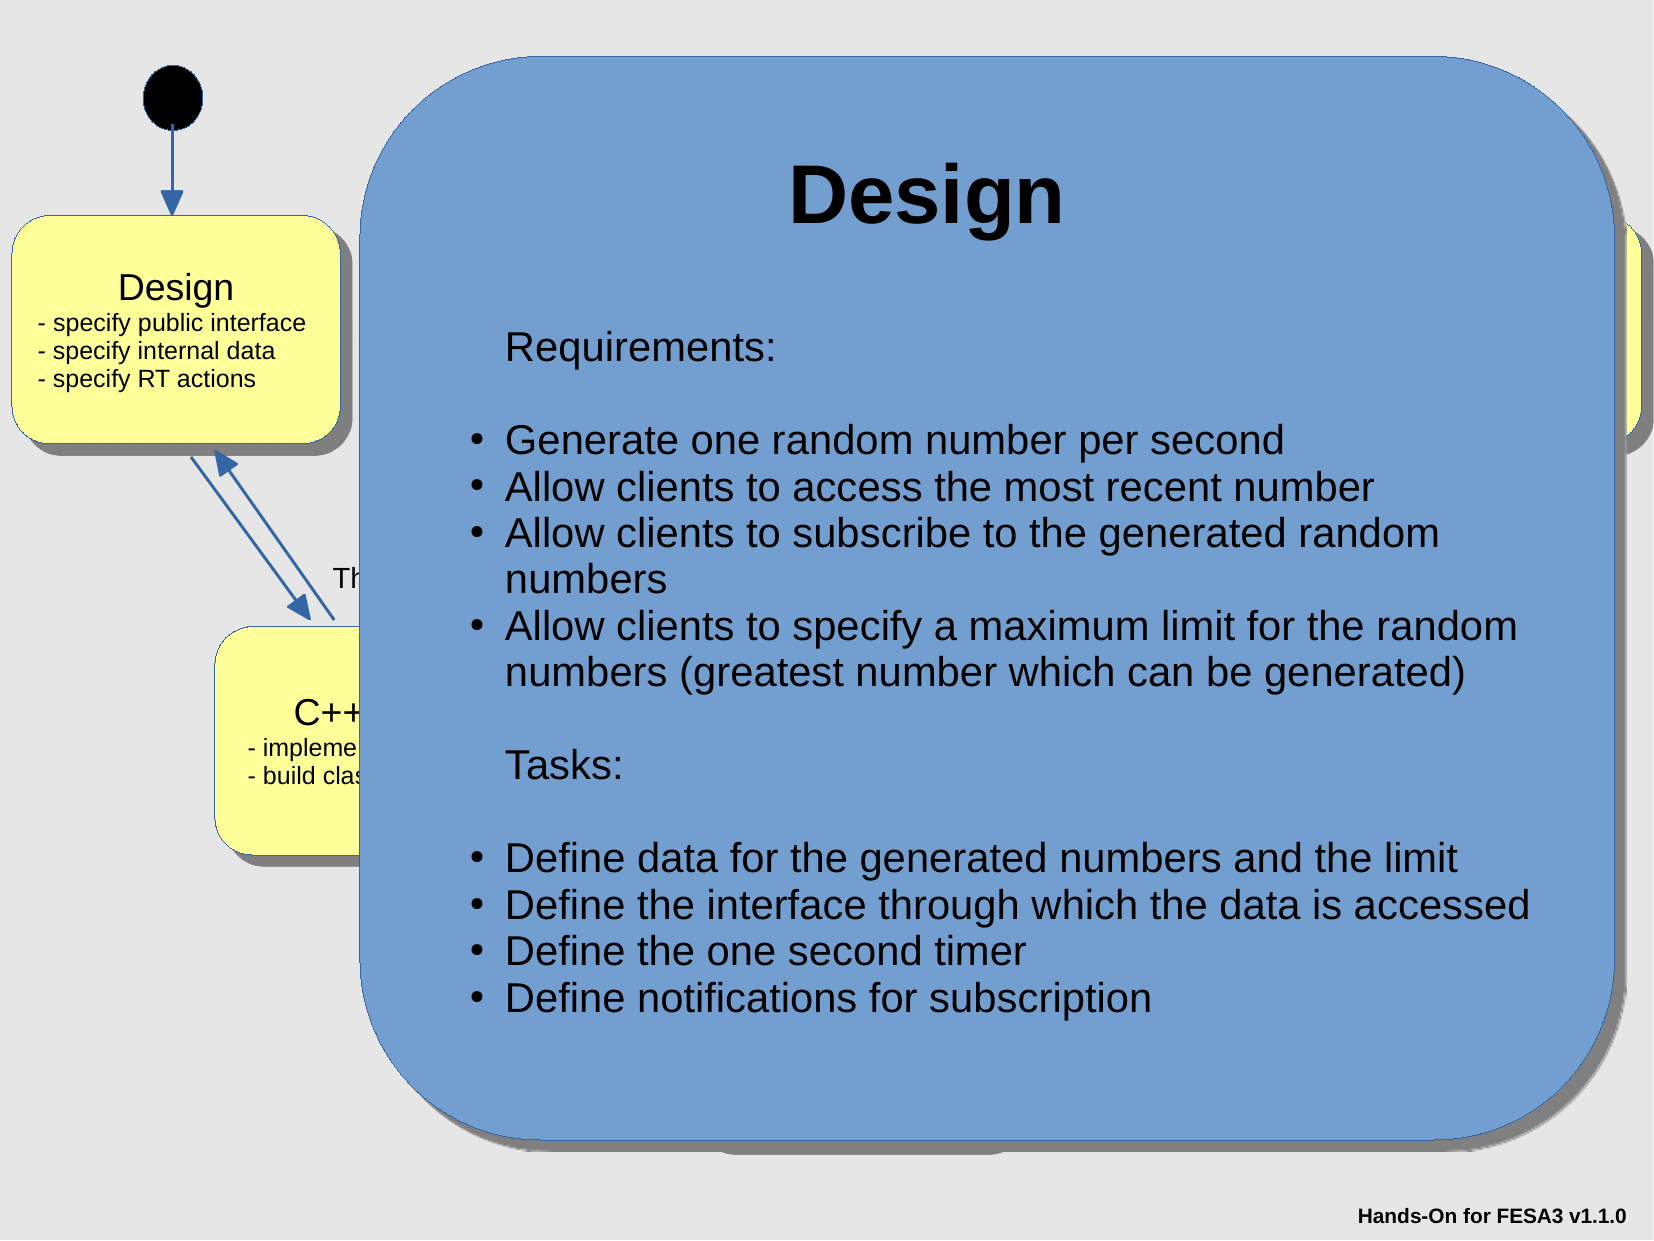

Design
Requirements:
Generate one random number per second
Allow clients to access the most recent number
Allow clients to subscribe to the generated random numbers
Allow clients to specify a maximum limit for the random numbers (greatest number which can be generated)
Tasks:
Define data for the generated numbers and the limit
Define the interface through which the data is accessed
Define the one second timer
Define notifications for subscription
This manual will guide you through the development of a first, simple FESA3 class